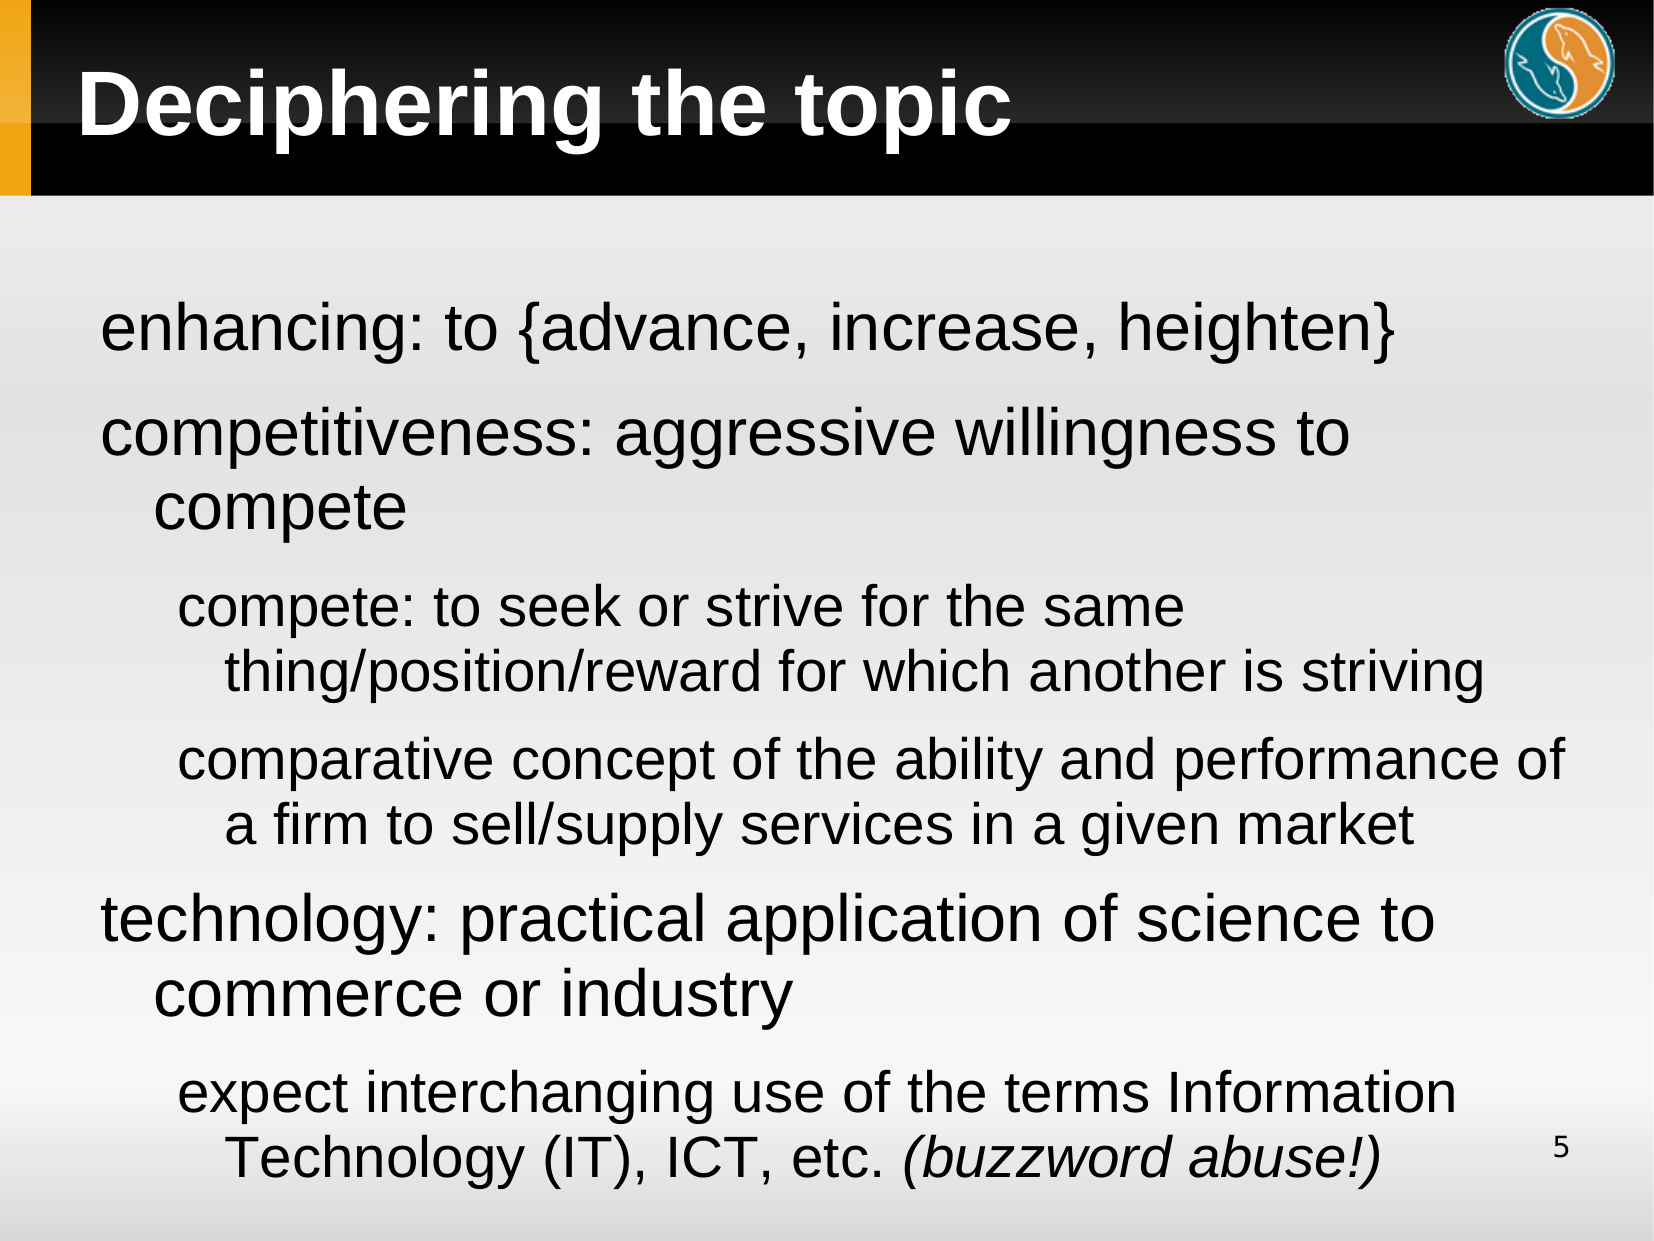

# Deciphering the topic
enhancing: to {advance, increase, heighten}
competitiveness: aggressive willingness to compete
compete: to seek or strive for the same thing/position/reward for which another is striving
comparative concept of the ability and performance of a firm to sell/supply services in a given market
technology: practical application of science to commerce or industry
expect interchanging use of the terms Information Technology (IT), ICT, etc. (buzzword abuse!)
5